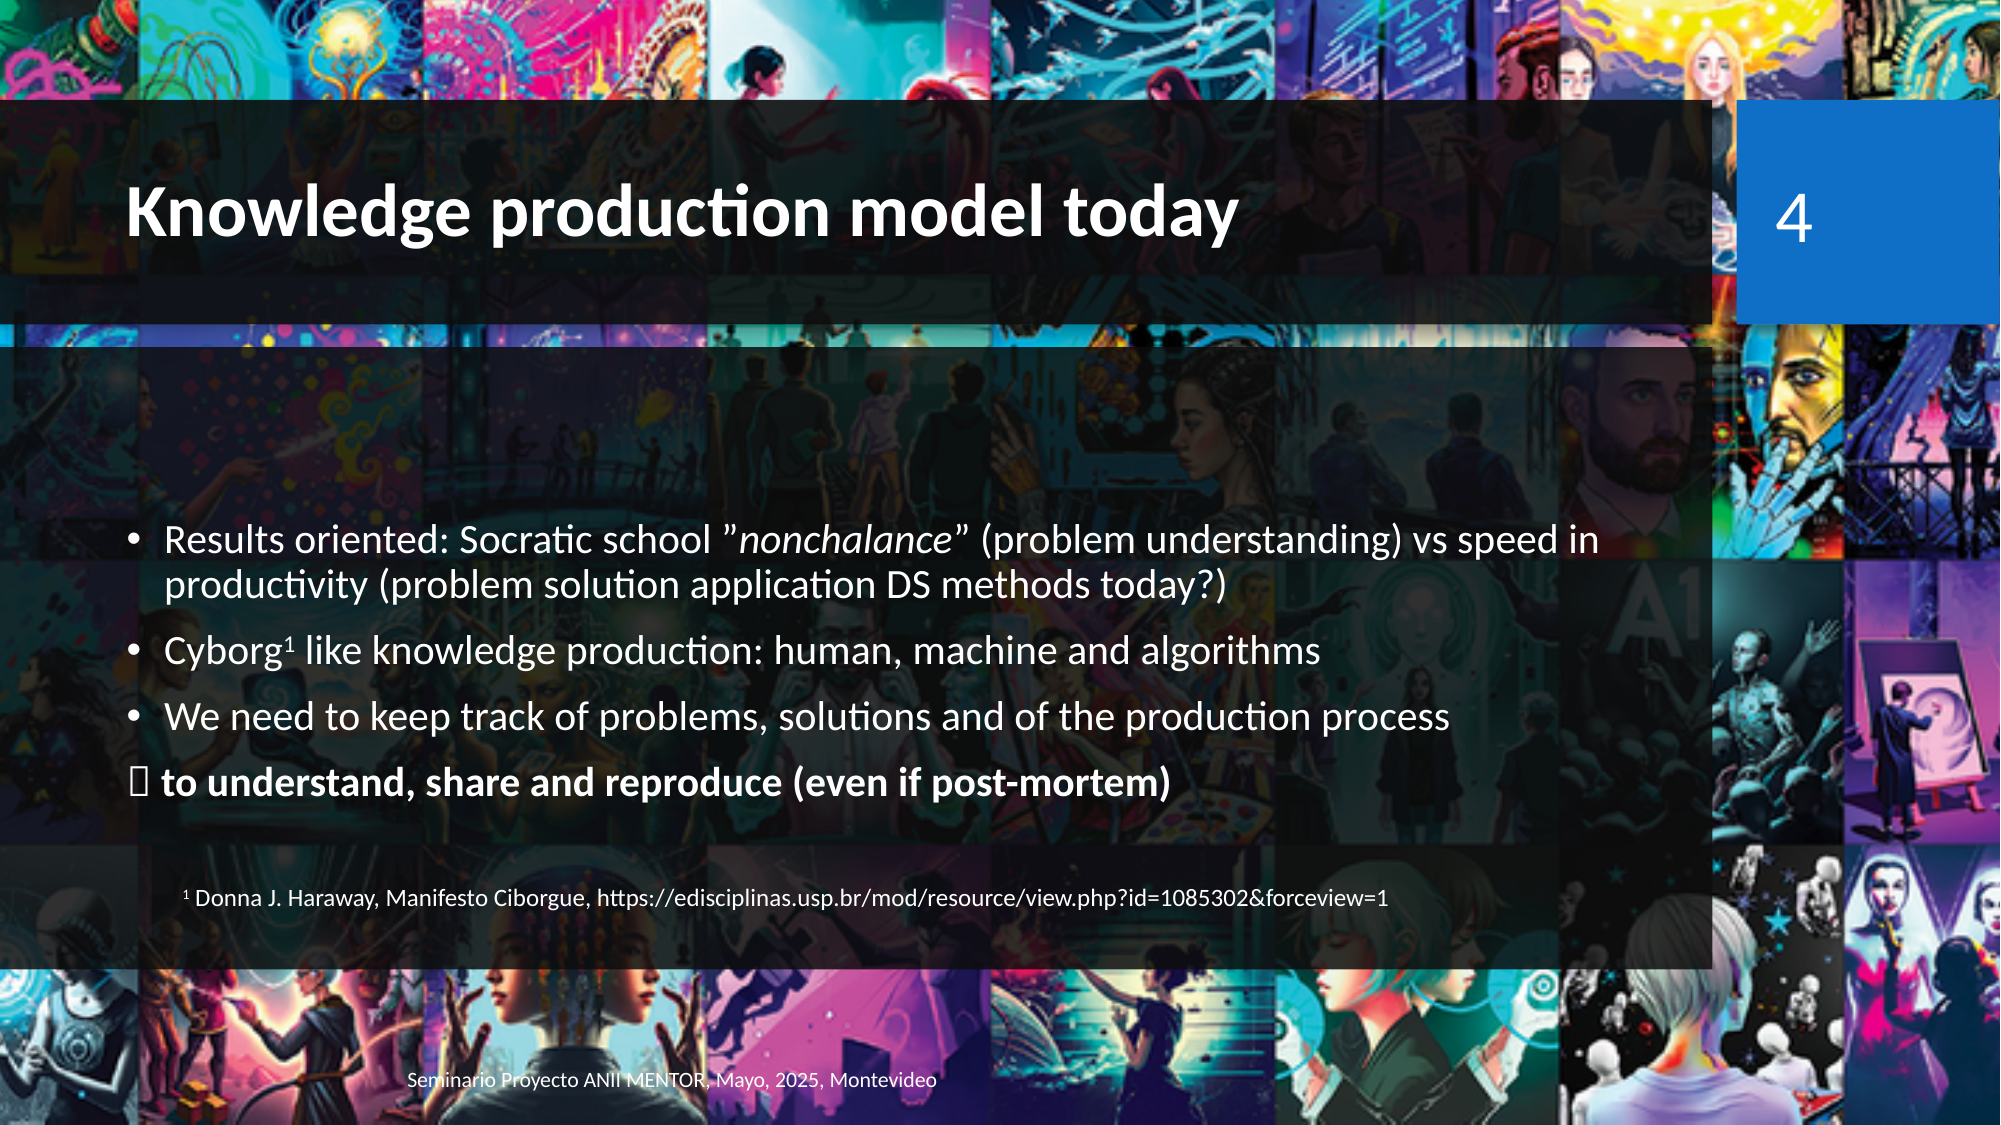

# Knowledge production model today
Results oriented: Socratic school ”nonchalance” (problem understanding) vs speed in productivity (problem solution application DS methods today?)
Cyborg1 like knowledge production: human, machine and algorithms
We need to keep track of problems, solutions and of the production process
 to understand, share and reproduce (even if post-mortem)
1 Donna J. Haraway, Manifesto Ciborgue, https://edisciplinas.usp.br/mod/resource/view.php?id=1085302&forceview=1
Seminario Proyecto ANII MENTOR, Mayo, 2025, Montevideo